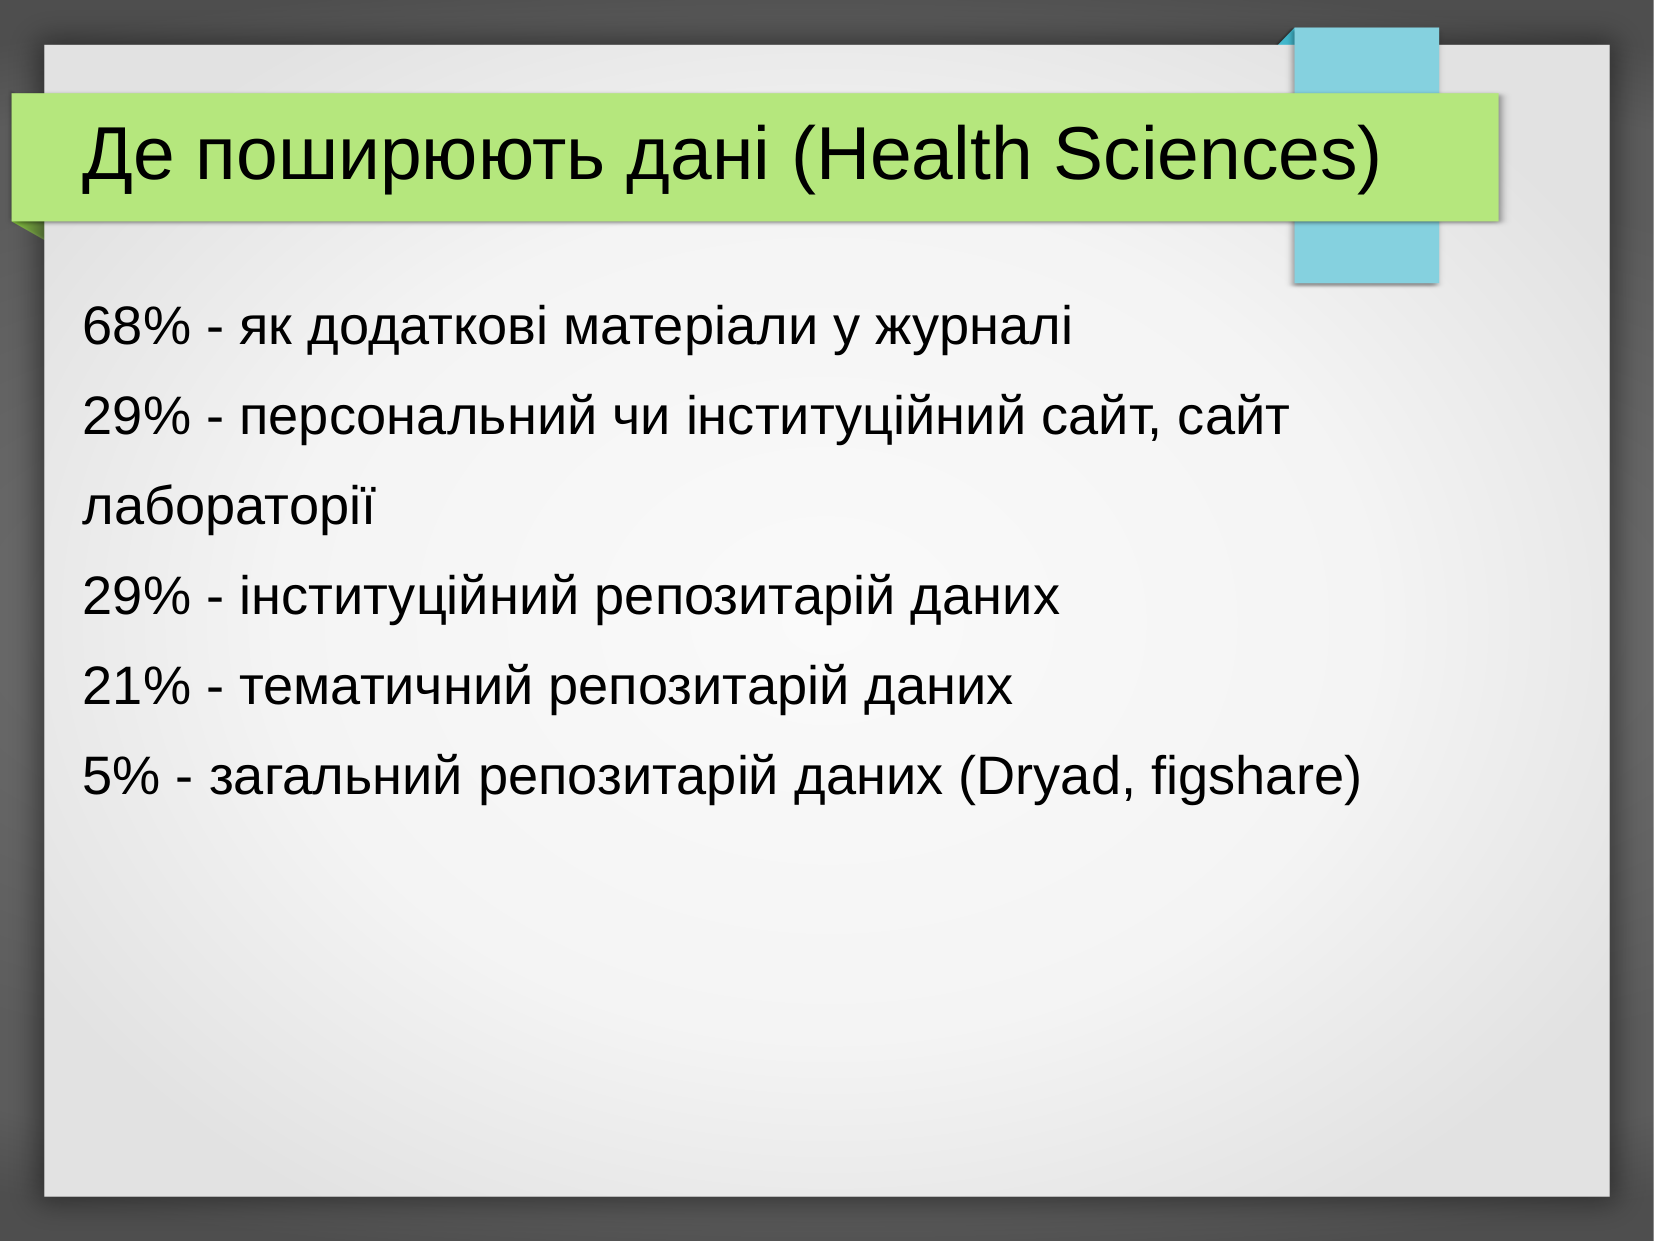

# Де поширюють дані (Health Sciences)
68% - як додаткові матеріали у журналі
29% - персональний чи інституційний сайт, сайт
лабораторії
29% - інституційний репозитарій даних
21% - тематичний репозитарій даних
5% - загальний репозитарій даних (Dryad, figshare)